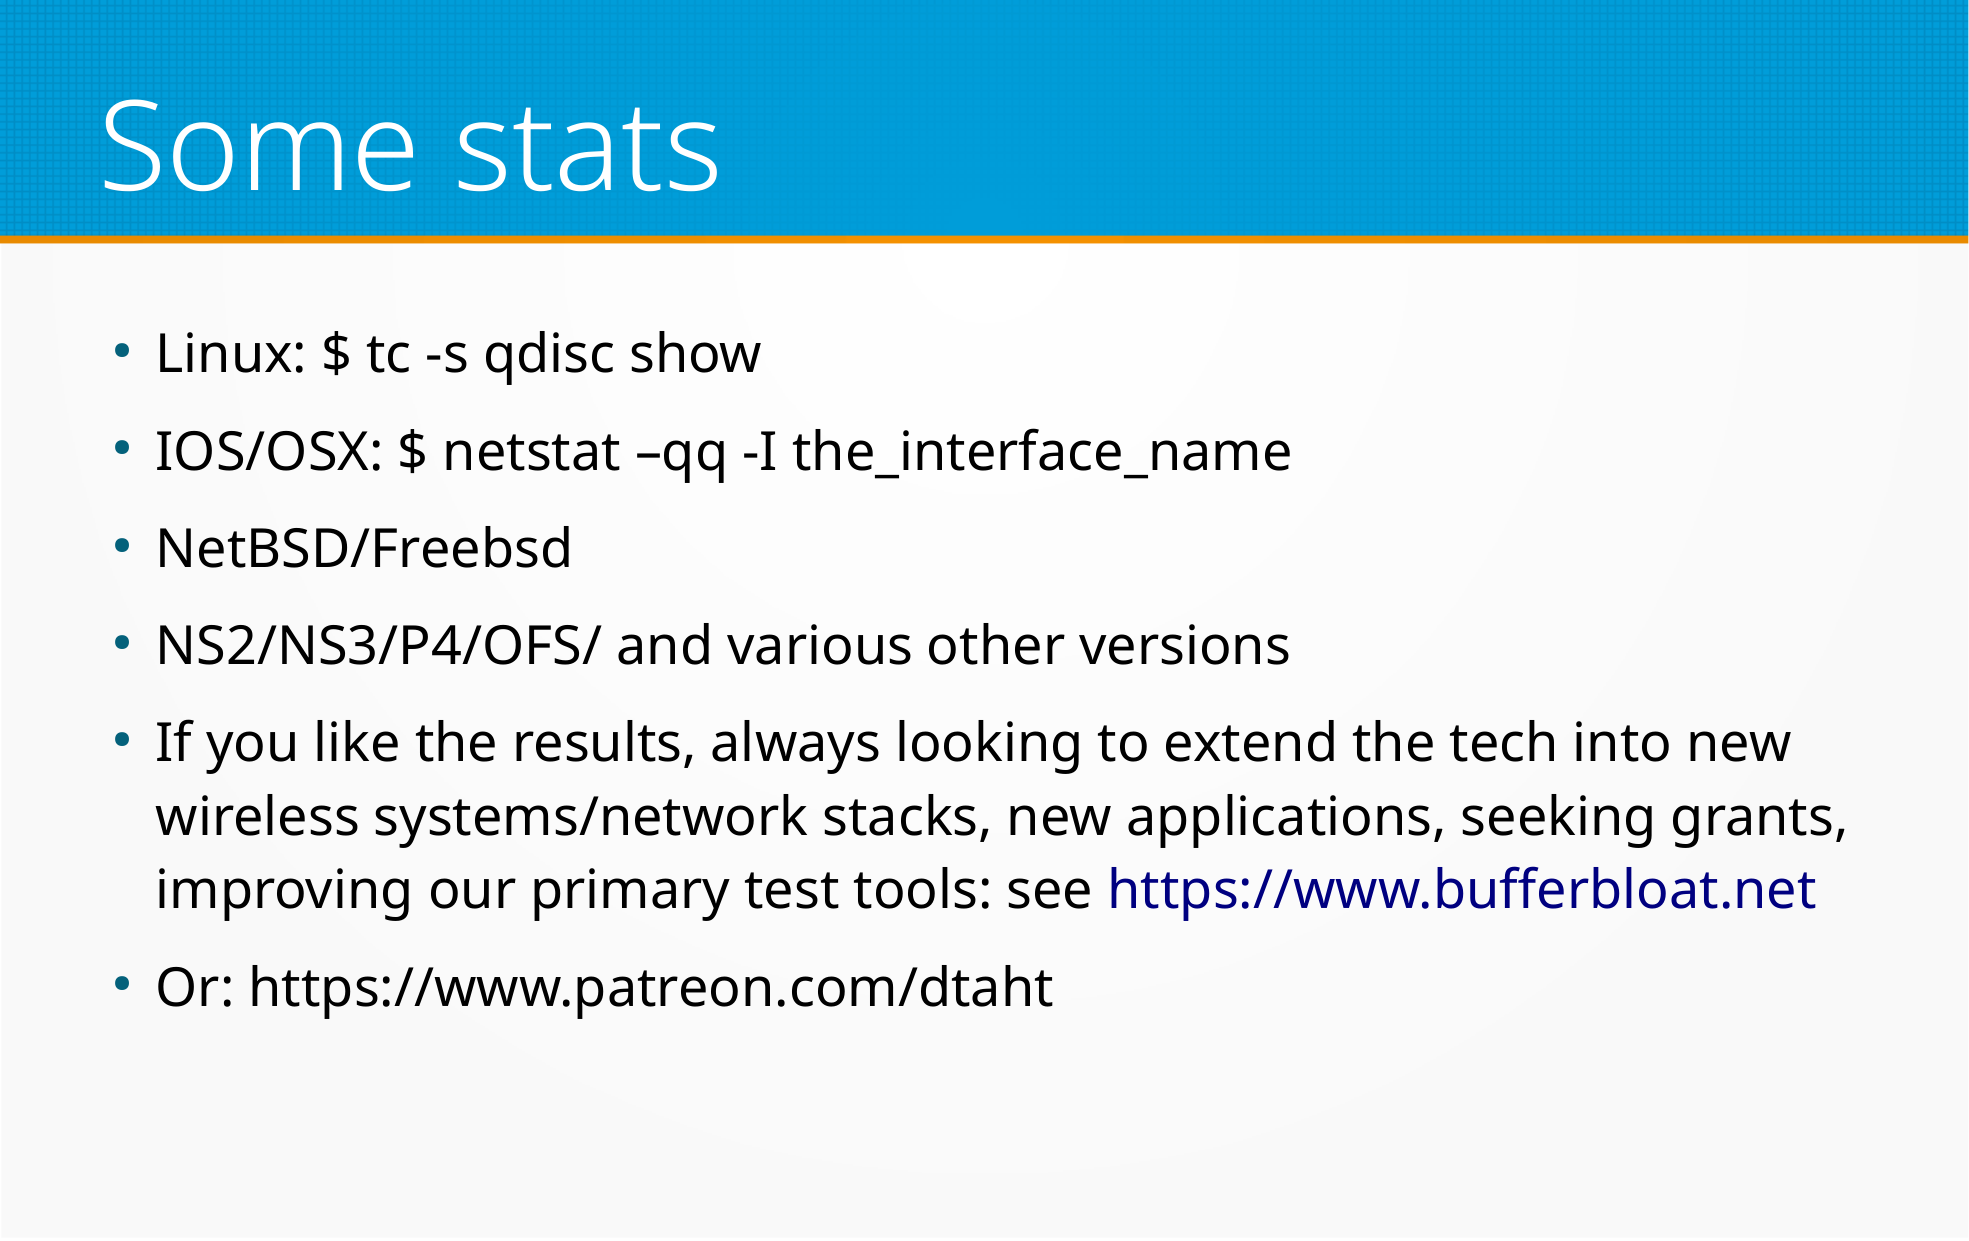

# Some stats
Linux: $ tc -s qdisc show
IOS/OSX: $ netstat –qq -I the_interface_name
NetBSD/Freebsd
NS2/NS3/P4/OFS/ and various other versions
If you like the results, always looking to extend the tech into new wireless systems/network stacks, new applications, seeking grants, improving our primary test tools: see https://www.bufferbloat.net
Or: https://www.patreon.com/dtaht